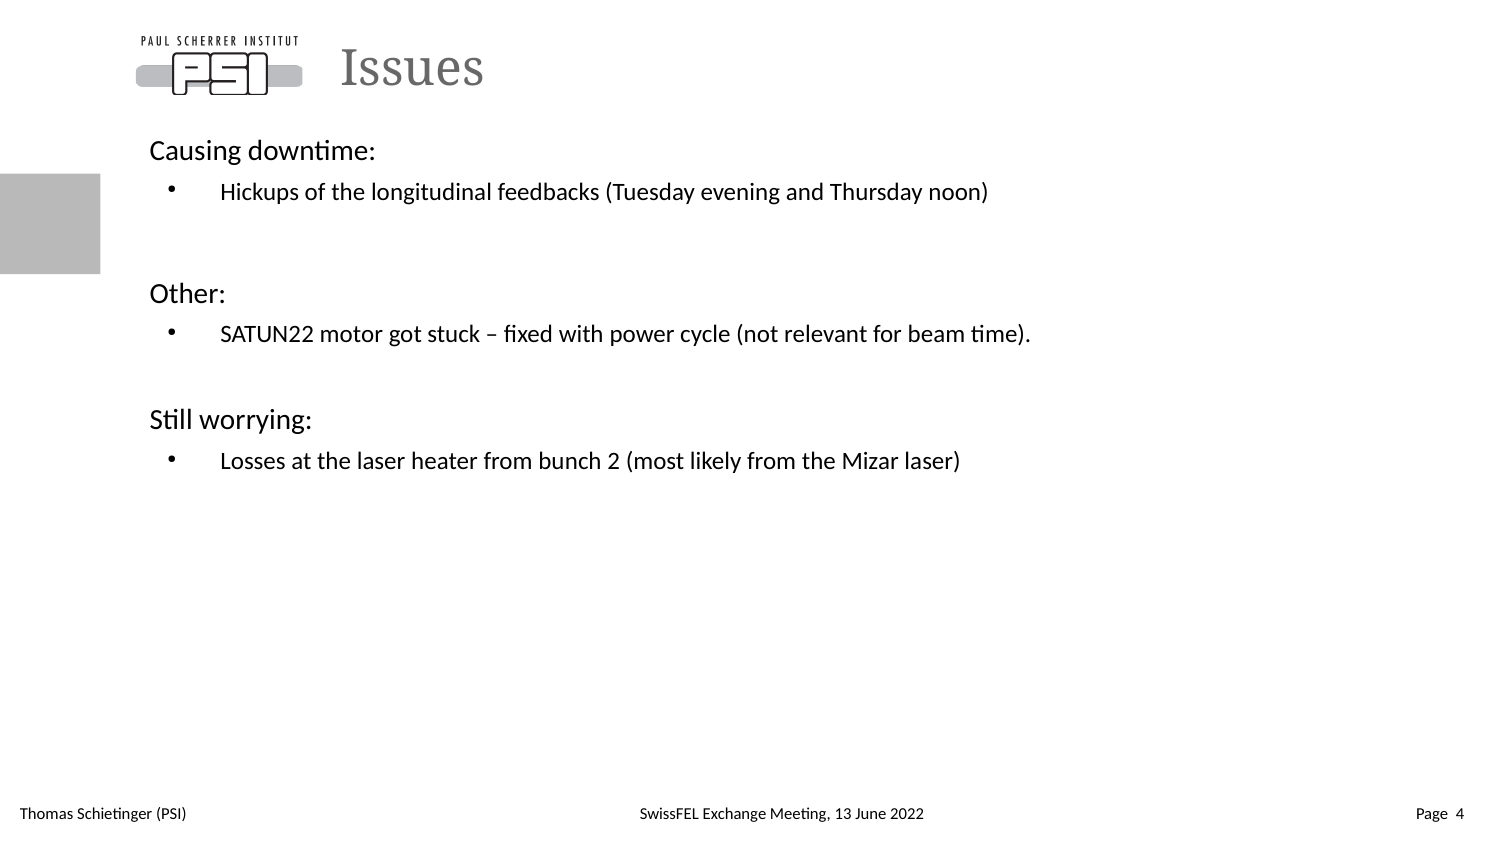

Issues
# Causing downtime:
Hickups of the longitudinal feedbacks (Tuesday evening and Thursday noon)
Other:
SATUN22 motor got stuck – fixed with power cycle (not relevant for beam time).
Still worrying:
Losses at the laser heater from bunch 2 (most likely from the Mizar laser)